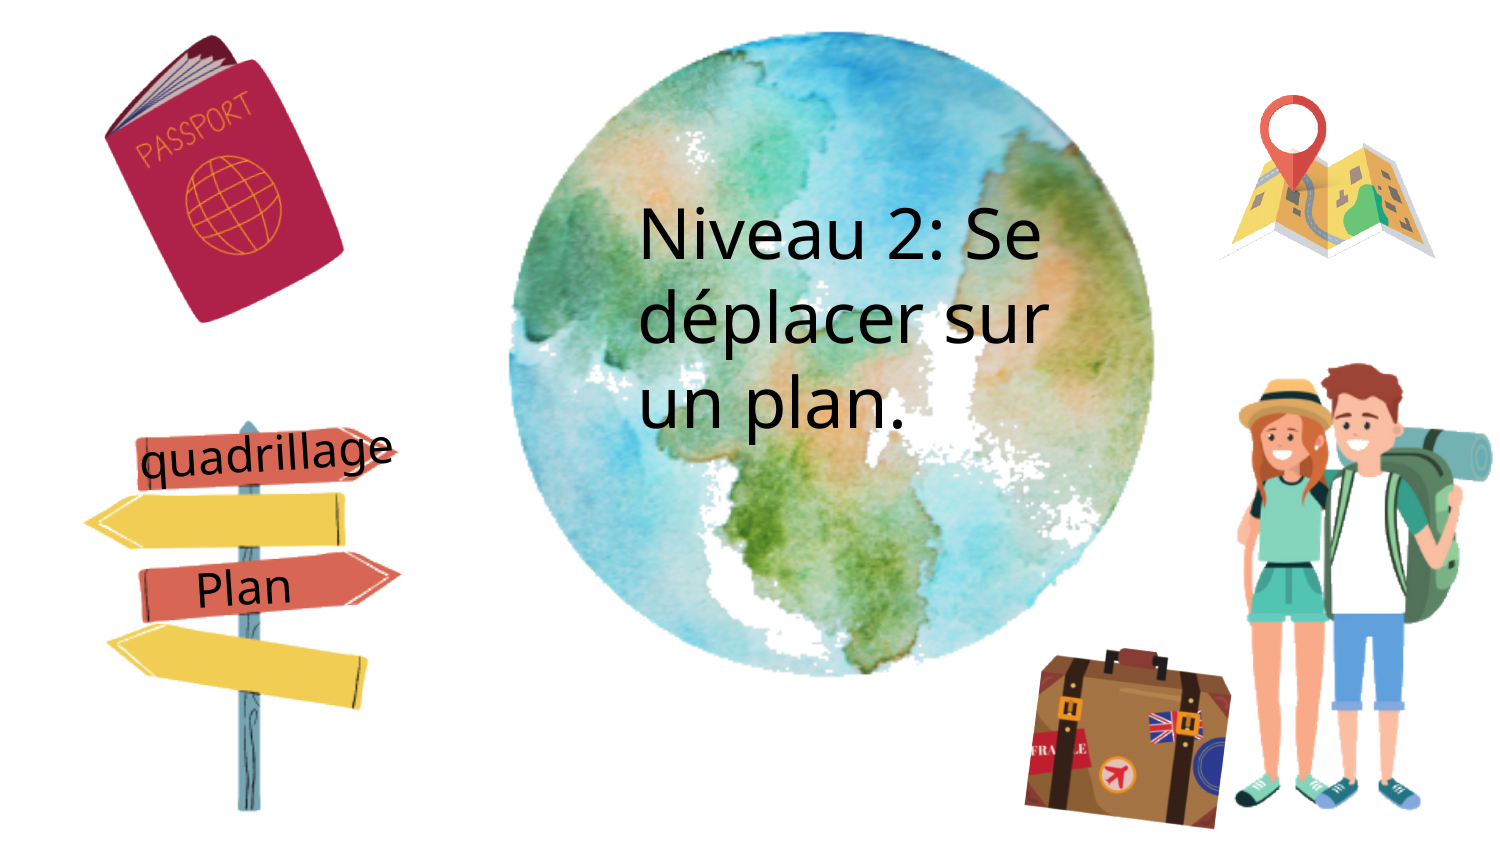

Niveau 2: Se déplacer sur un plan.
quadrillage
Plan